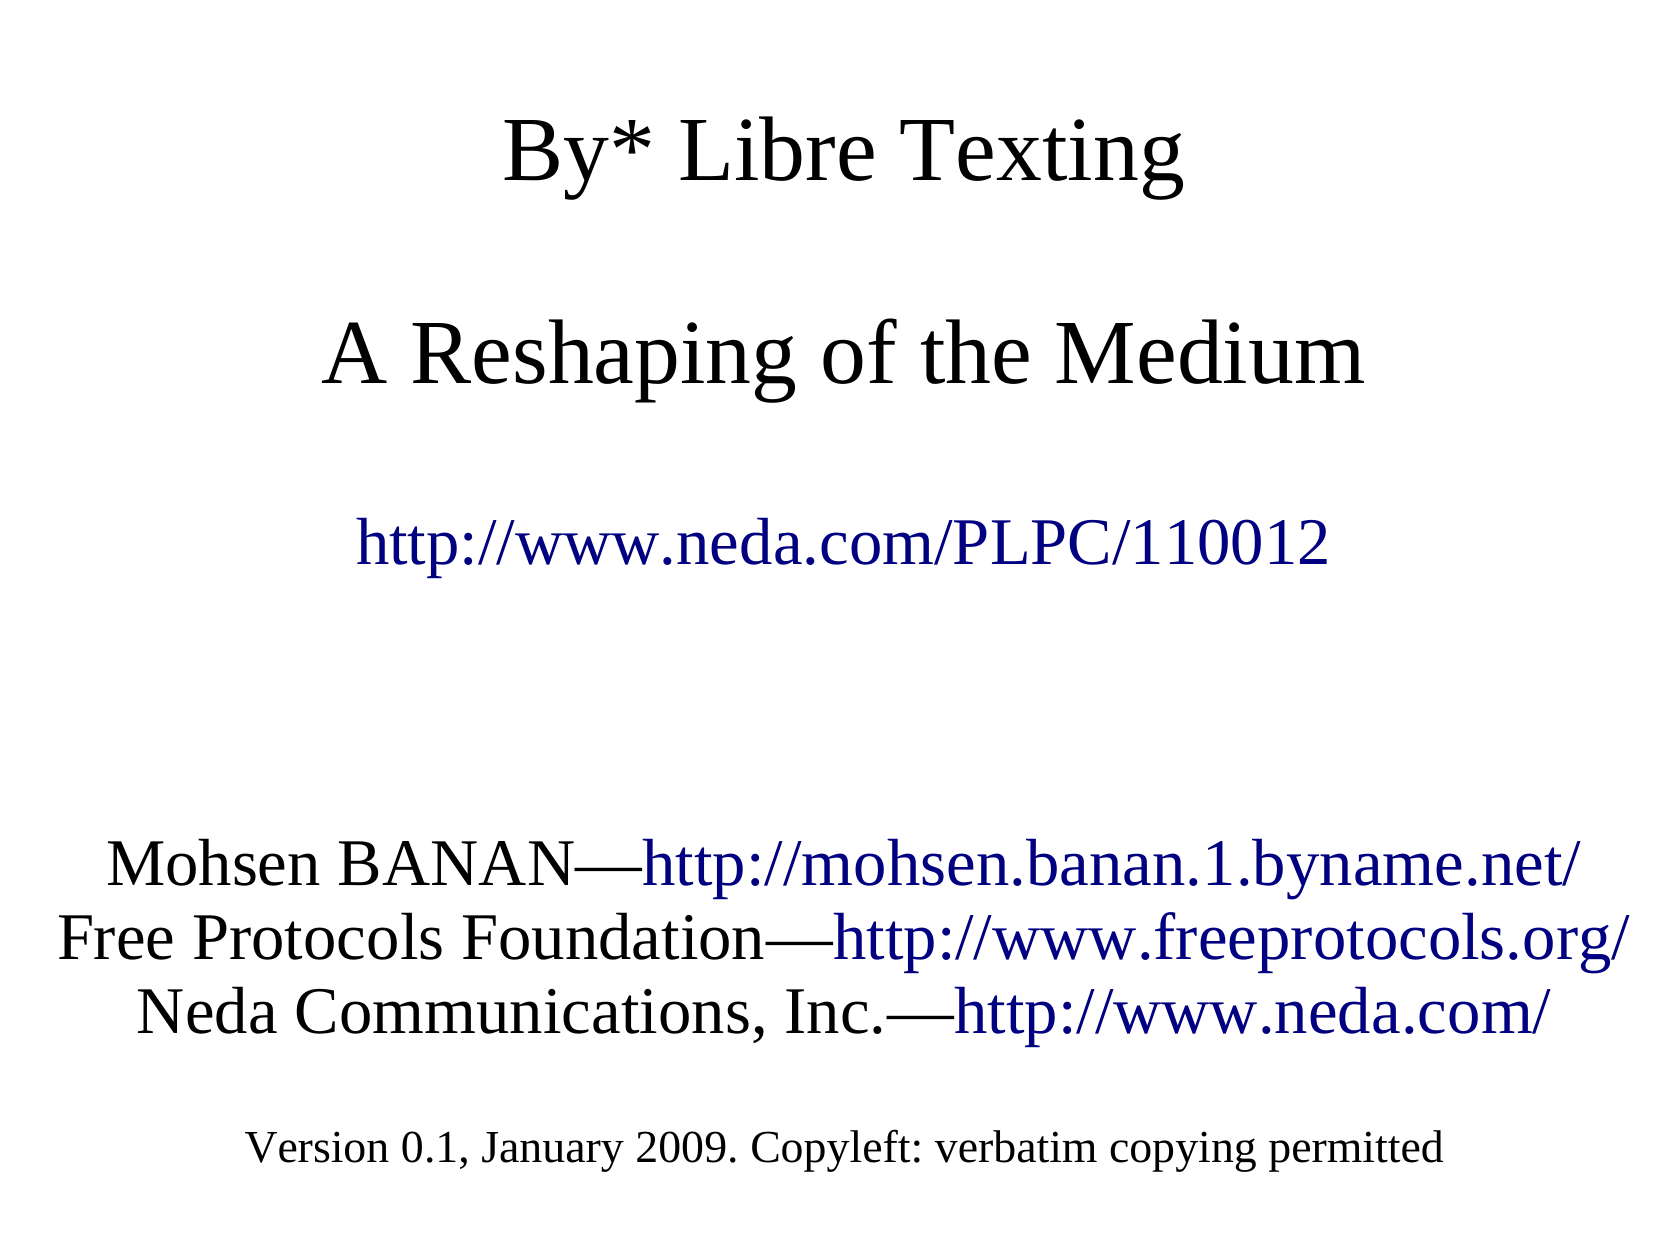

# By* Libre Texting A Reshaping of the Medium http://www.neda.com/PLPC/110012
Mohsen BANAN—http://mohsen.banan.1.byname.net/
Free Protocols Foundation—http://www.freeprotocols.org/
Neda Communications, Inc.—http://www.neda.com/
Version 0.1, January 2009. Copyleft: verbatim copying permitted